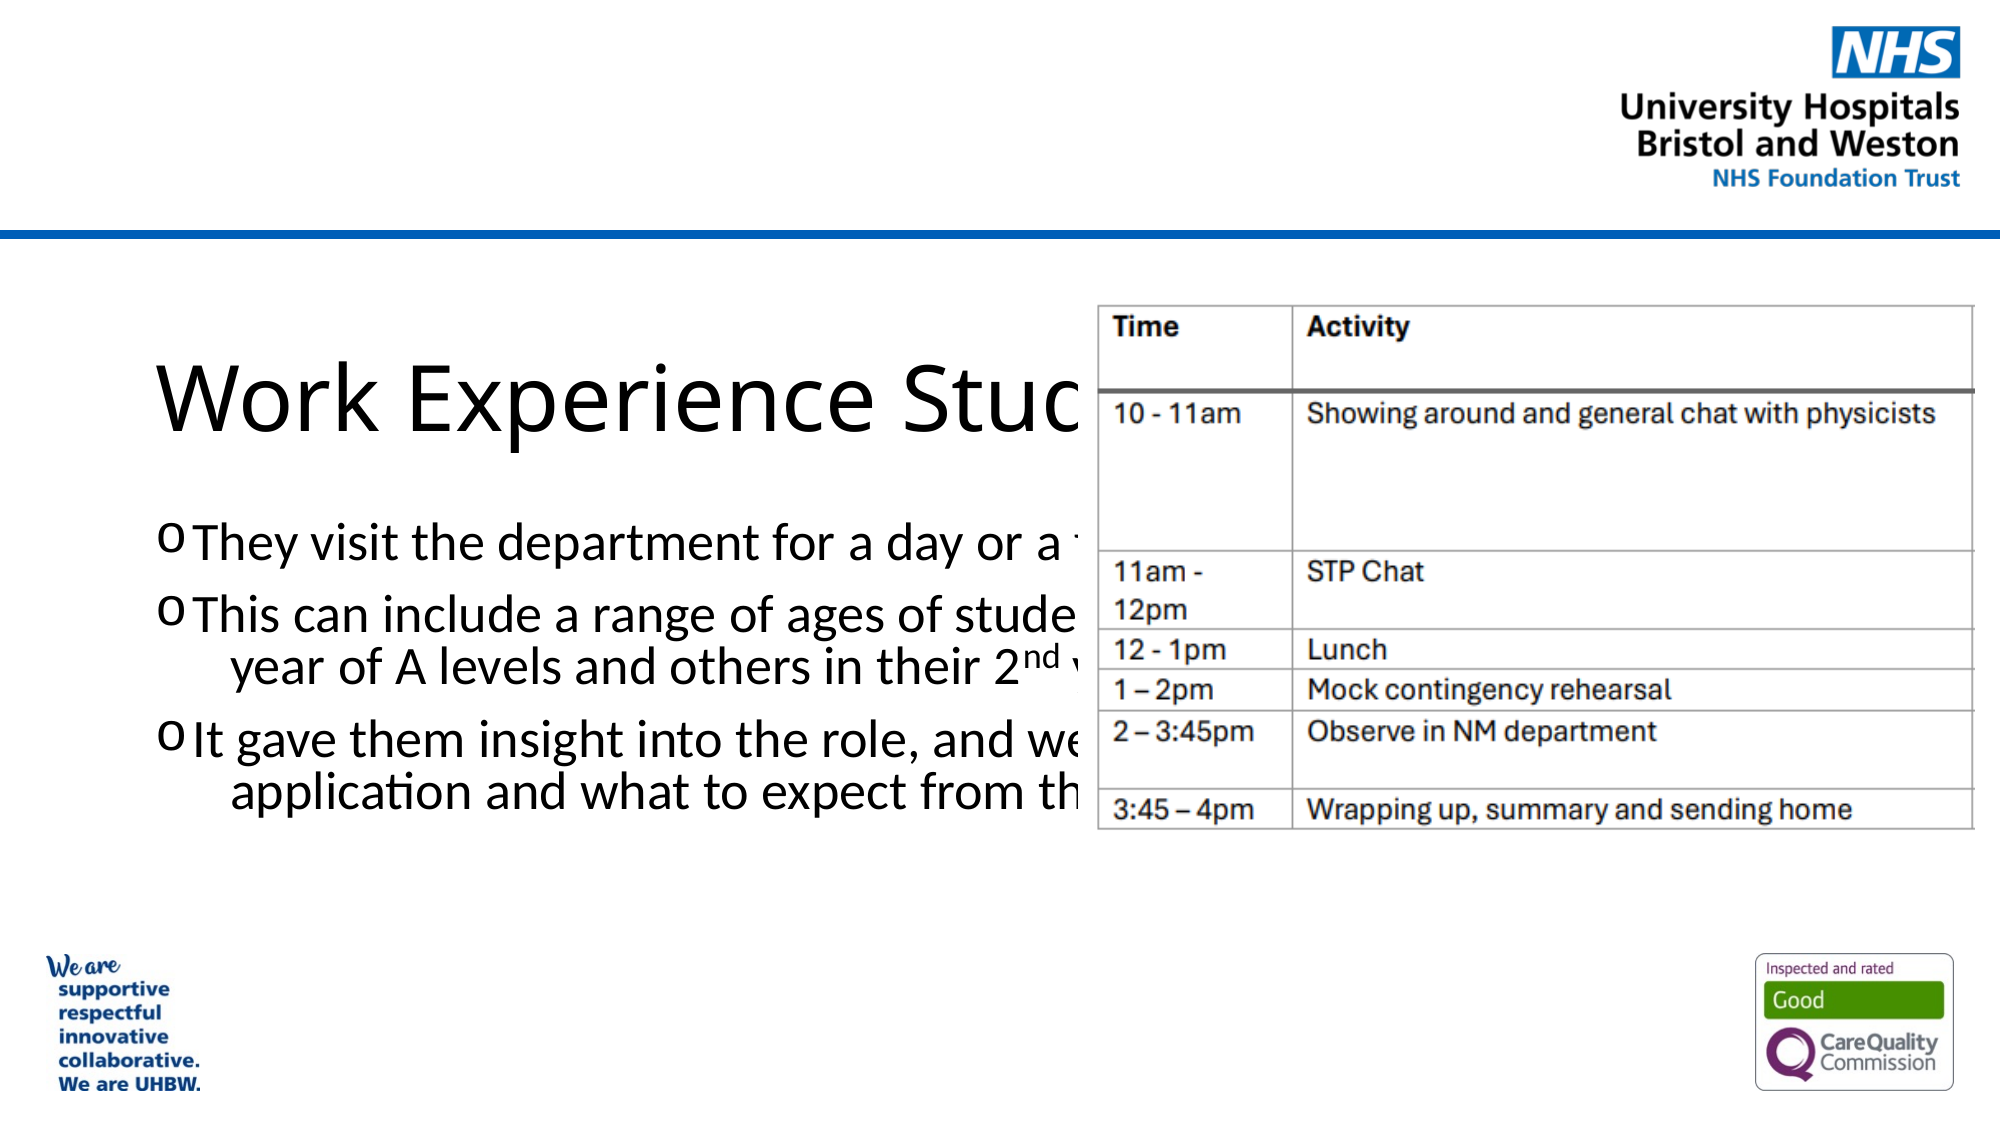

# Work Experience Students
They visit the department for a day or a few days
This can include a range of ages of students. We have had some in the first year of A levels and others in their 2nd year of a physics degree
It gave them insight into the role, and we provided information on the STP application and what to expect from the programme